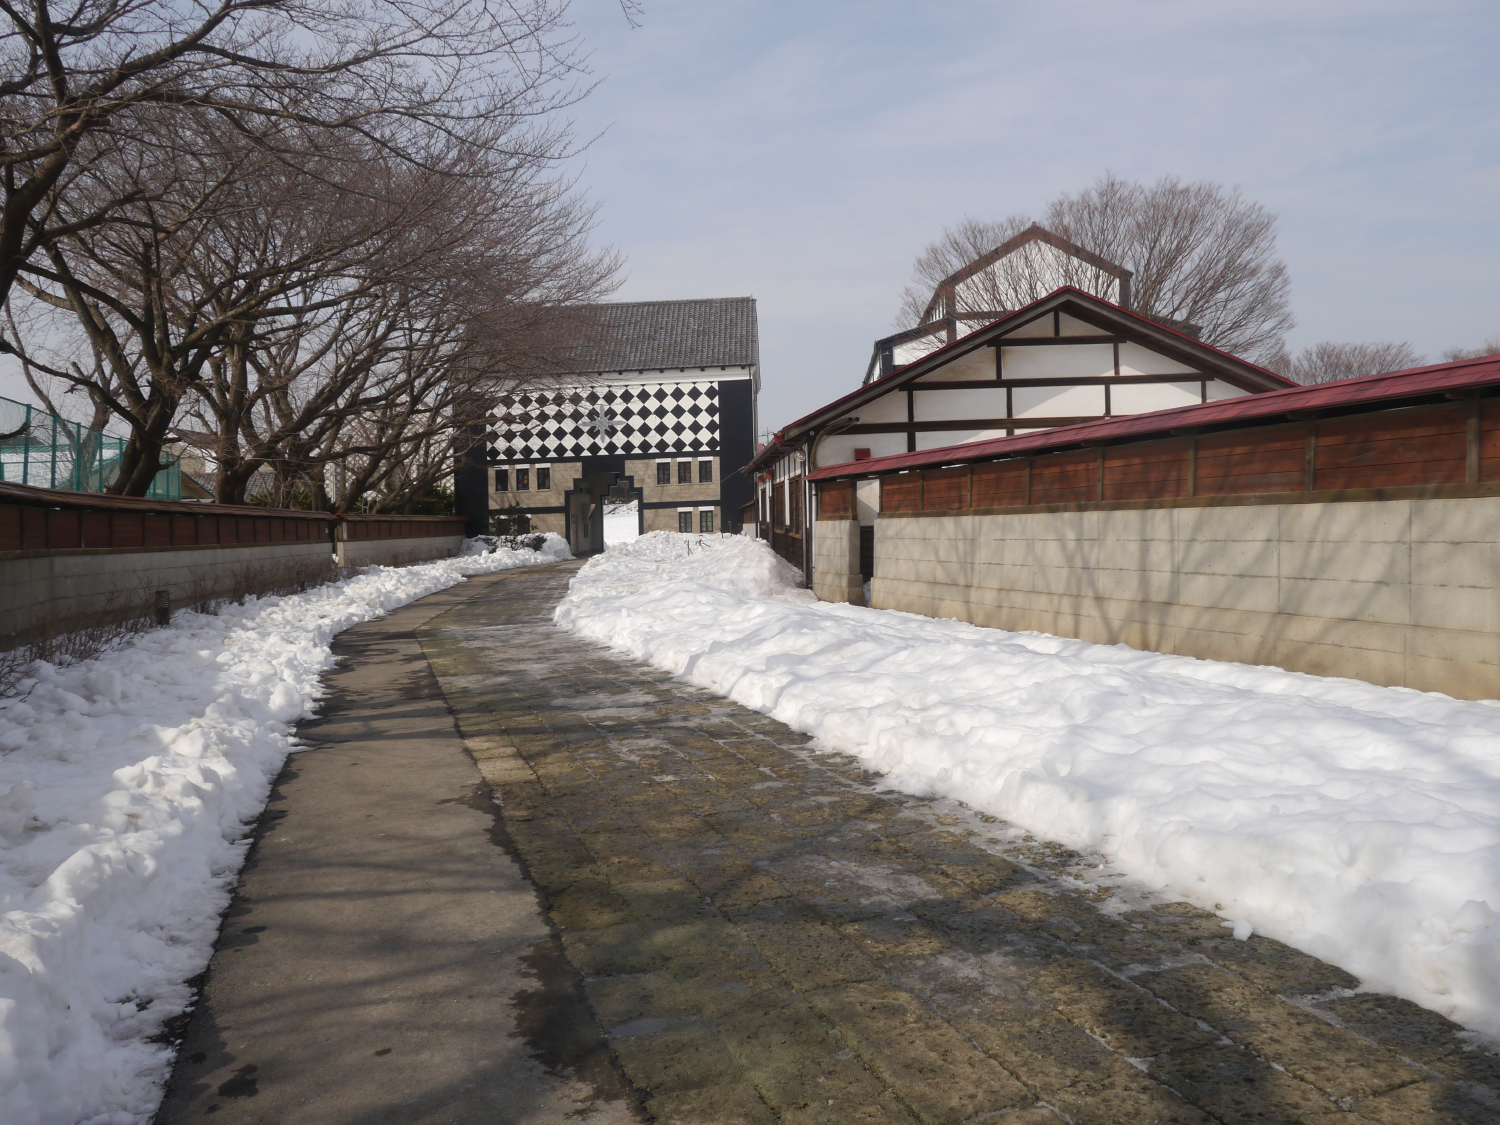

# Eishin Higashino, entrance street to main gate
Service Systems Thinking
20